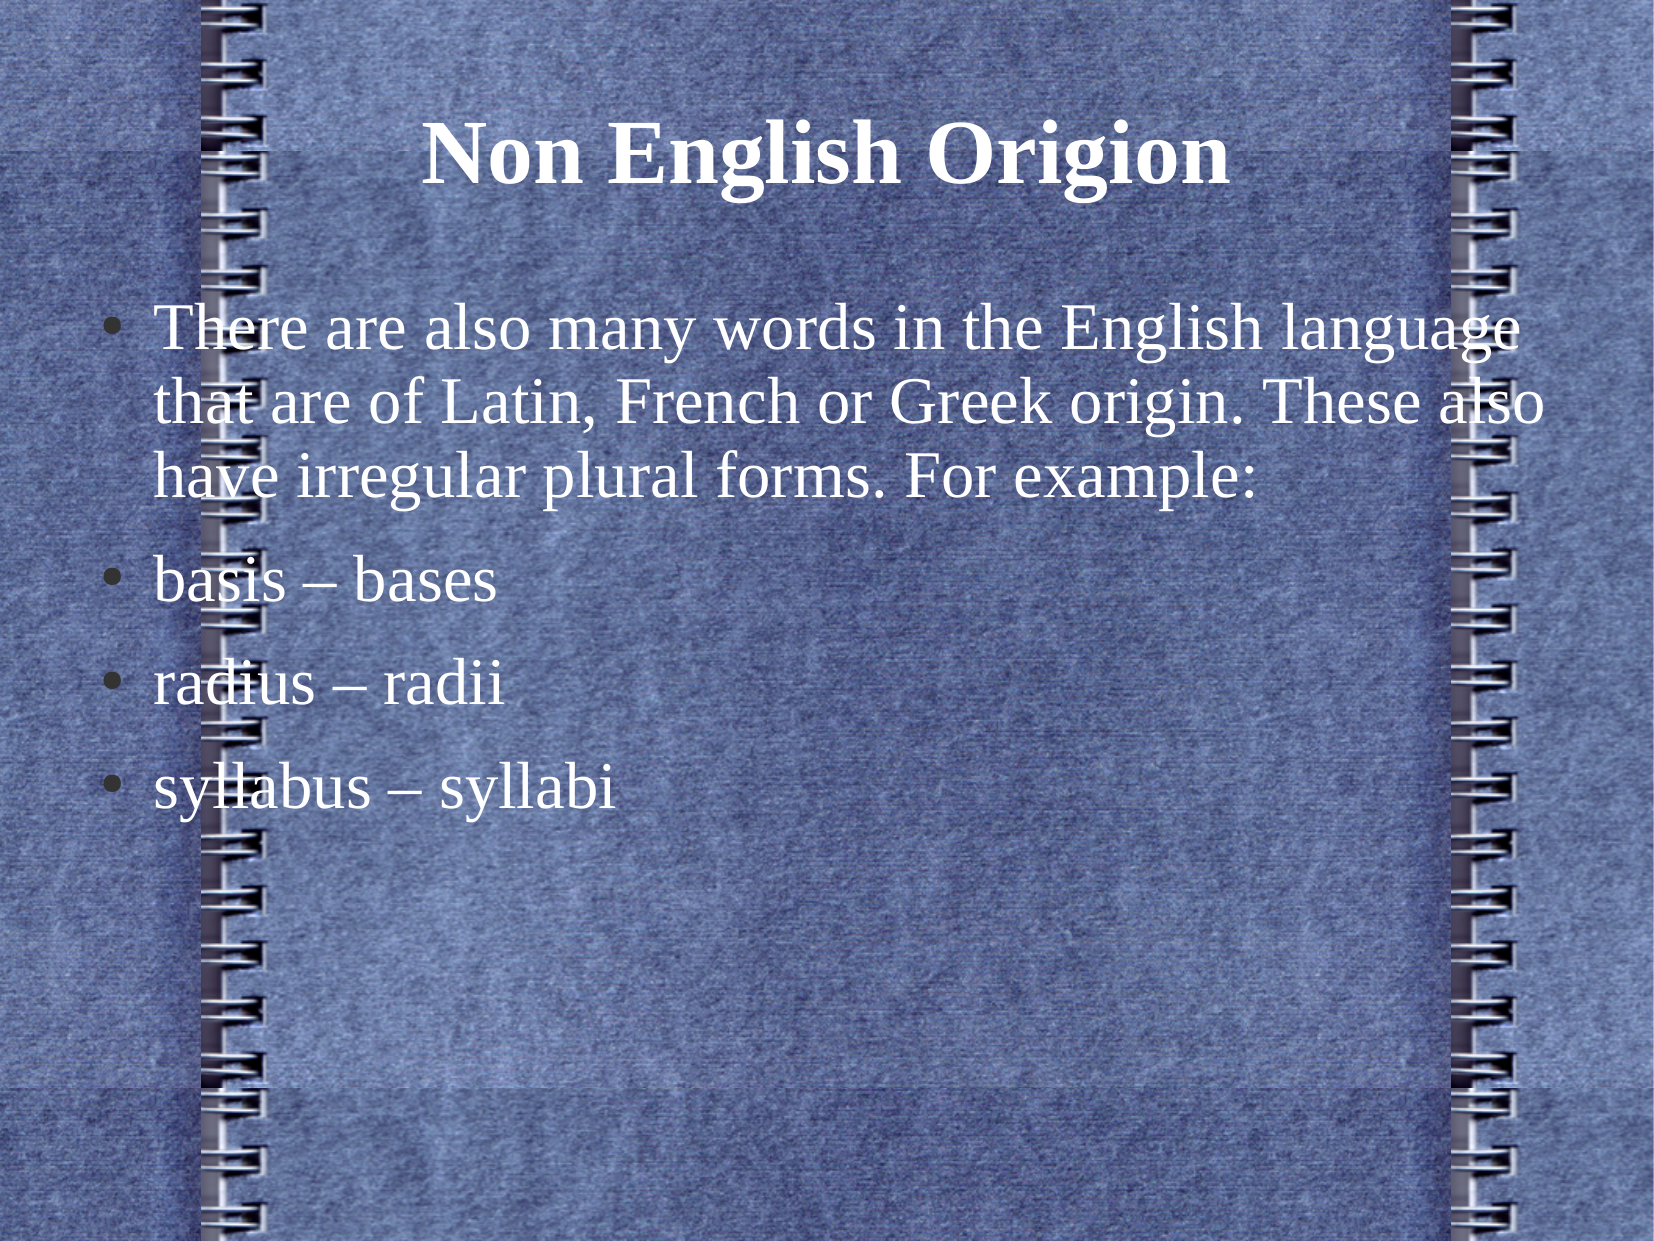

# Non English Origion
There are also many words in the English language that are of Latin, French or Greek origin. These also have irregular plural forms. For example:
basis – bases
radius – radii
syllabus – syllabi